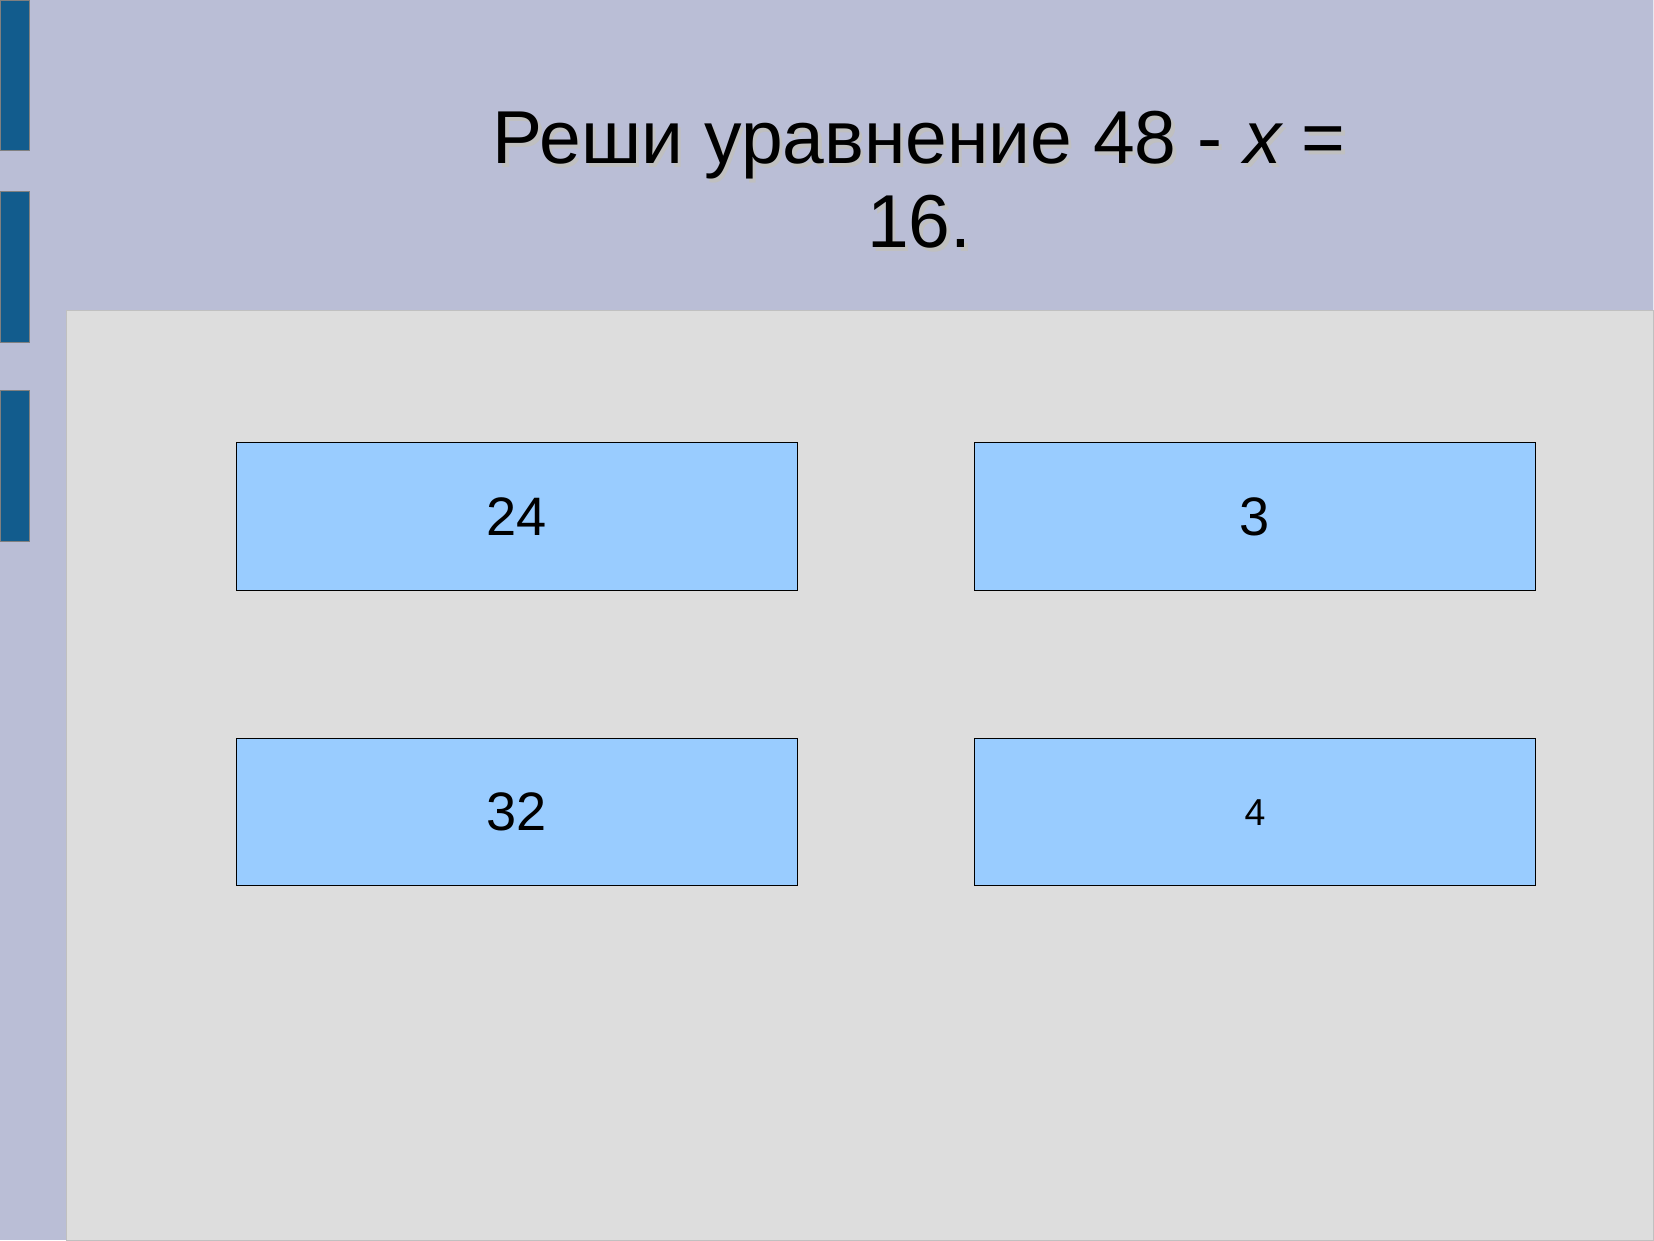

Реши уравнение 48 - х = 16.
24
3
32
4